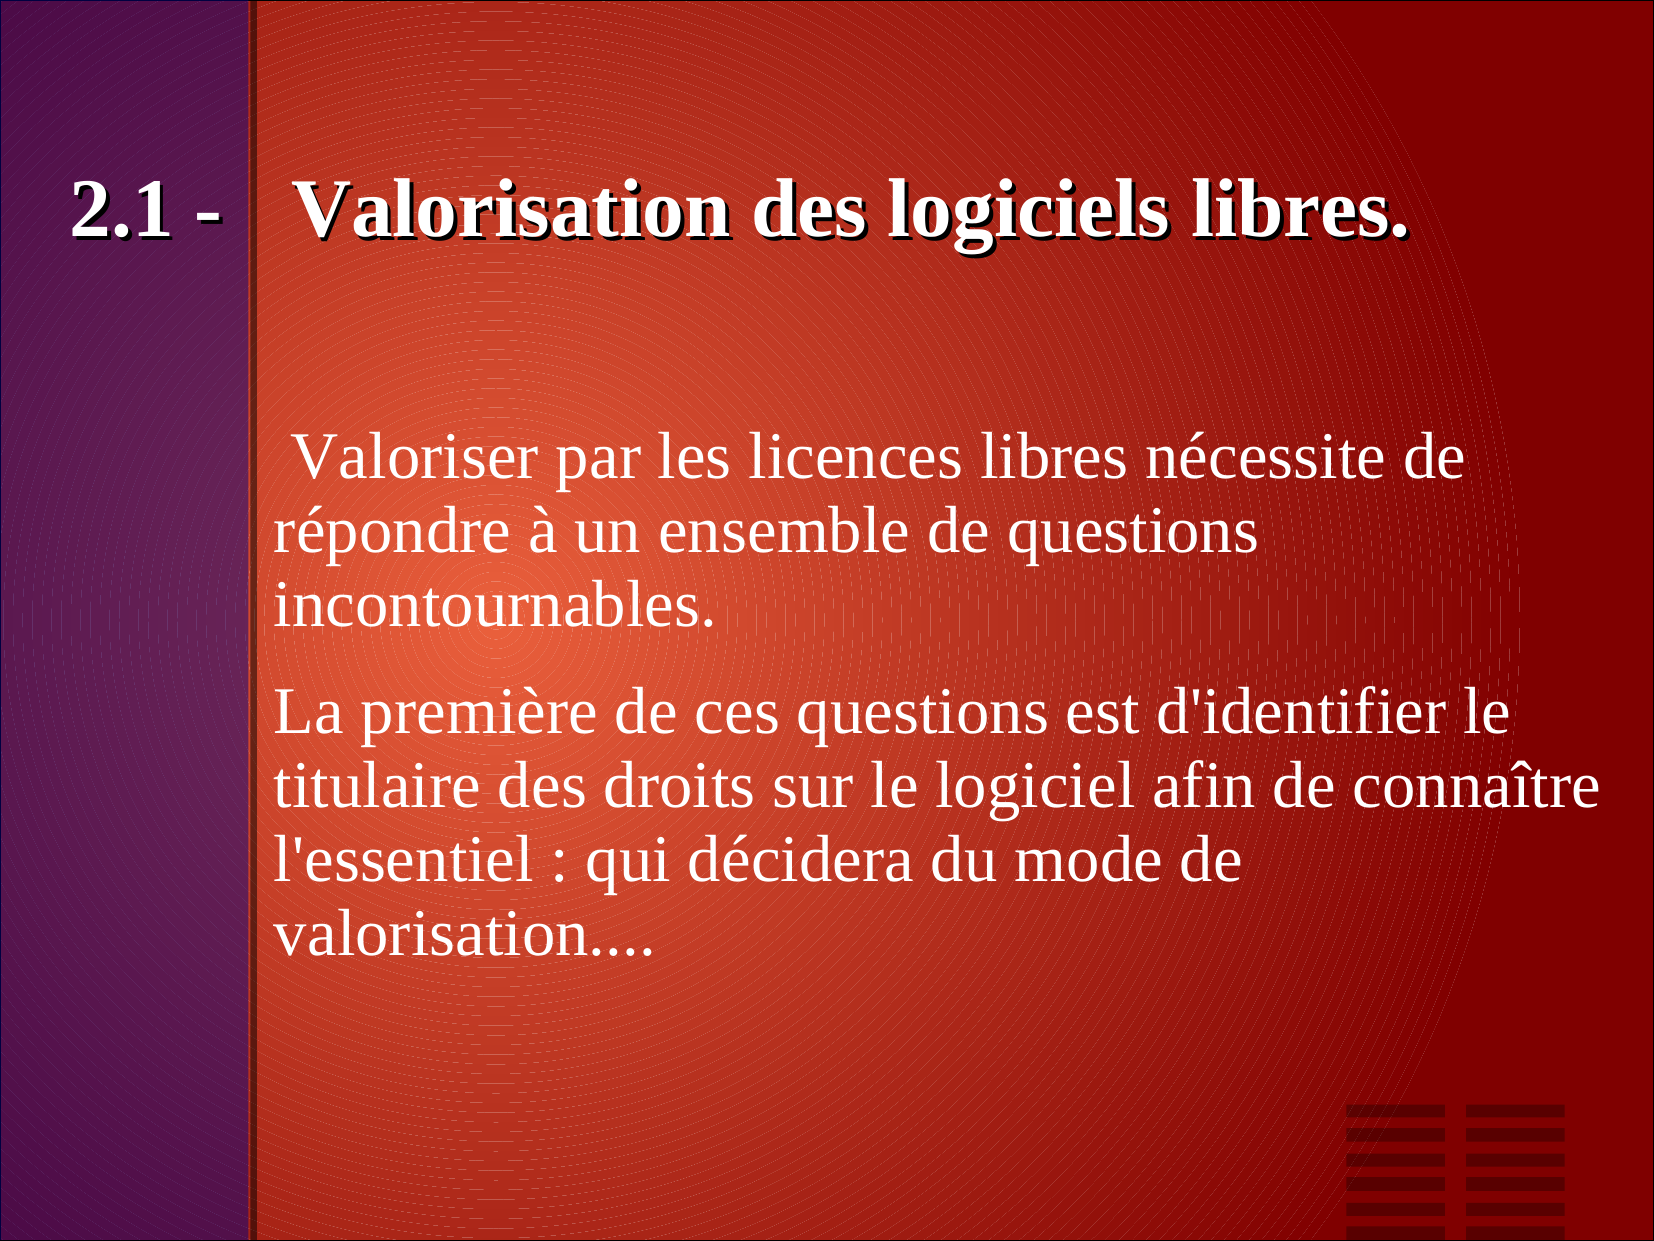

# 2.1 - 	Valorisation des logiciels libres.
 Valoriser par les licences libres nécessite de répondre à un ensemble de questions incontournables.
La première de ces questions est d'identifier le titulaire des droits sur le logiciel afin de connaître l'essentiel : qui décidera du mode de valorisation....